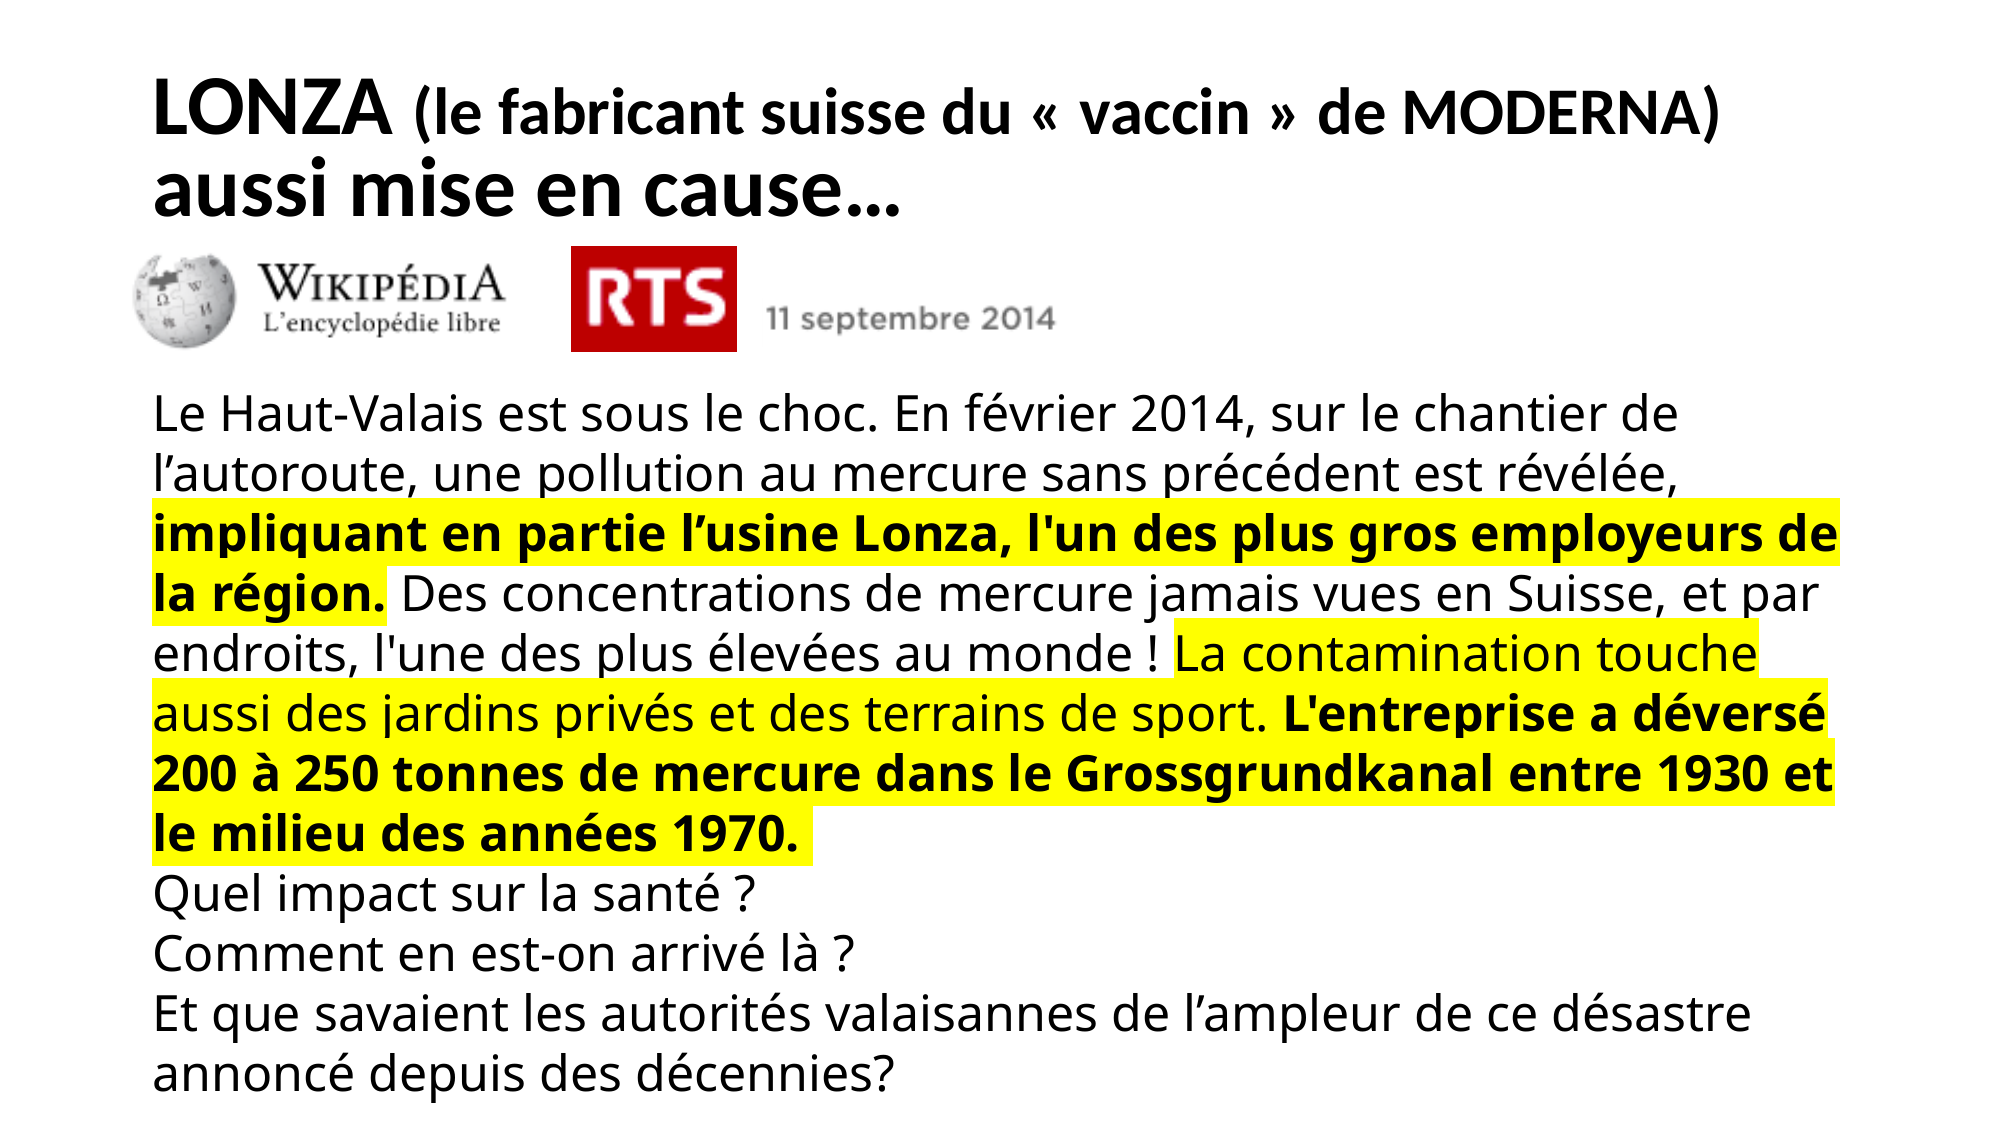

LONZA (le fabricant suisse du « vaccin » de MODERNA) aussi mise en cause…
Le Haut-Valais est sous le choc. En février 2014, sur le chantier de l’autoroute, une pollution au mercure sans précédent est révélée, impliquant en partie l’usine Lonza, l'un des plus gros employeurs de la région. Des concentrations de mercure jamais vues en Suisse, et par endroits, l'une des plus élevées au monde ! La contamination touche aussi des jardins privés et des terrains de sport. L'entreprise a déversé 200 à 250 tonnes de mercure dans le Grossgrundkanal entre 1930 et le milieu des années 1970.
Quel impact sur la santé ?
Comment en est-on arrivé là ?
Et que savaient les autorités valaisannes de l’ampleur de ce désastre annoncé depuis des décennies?